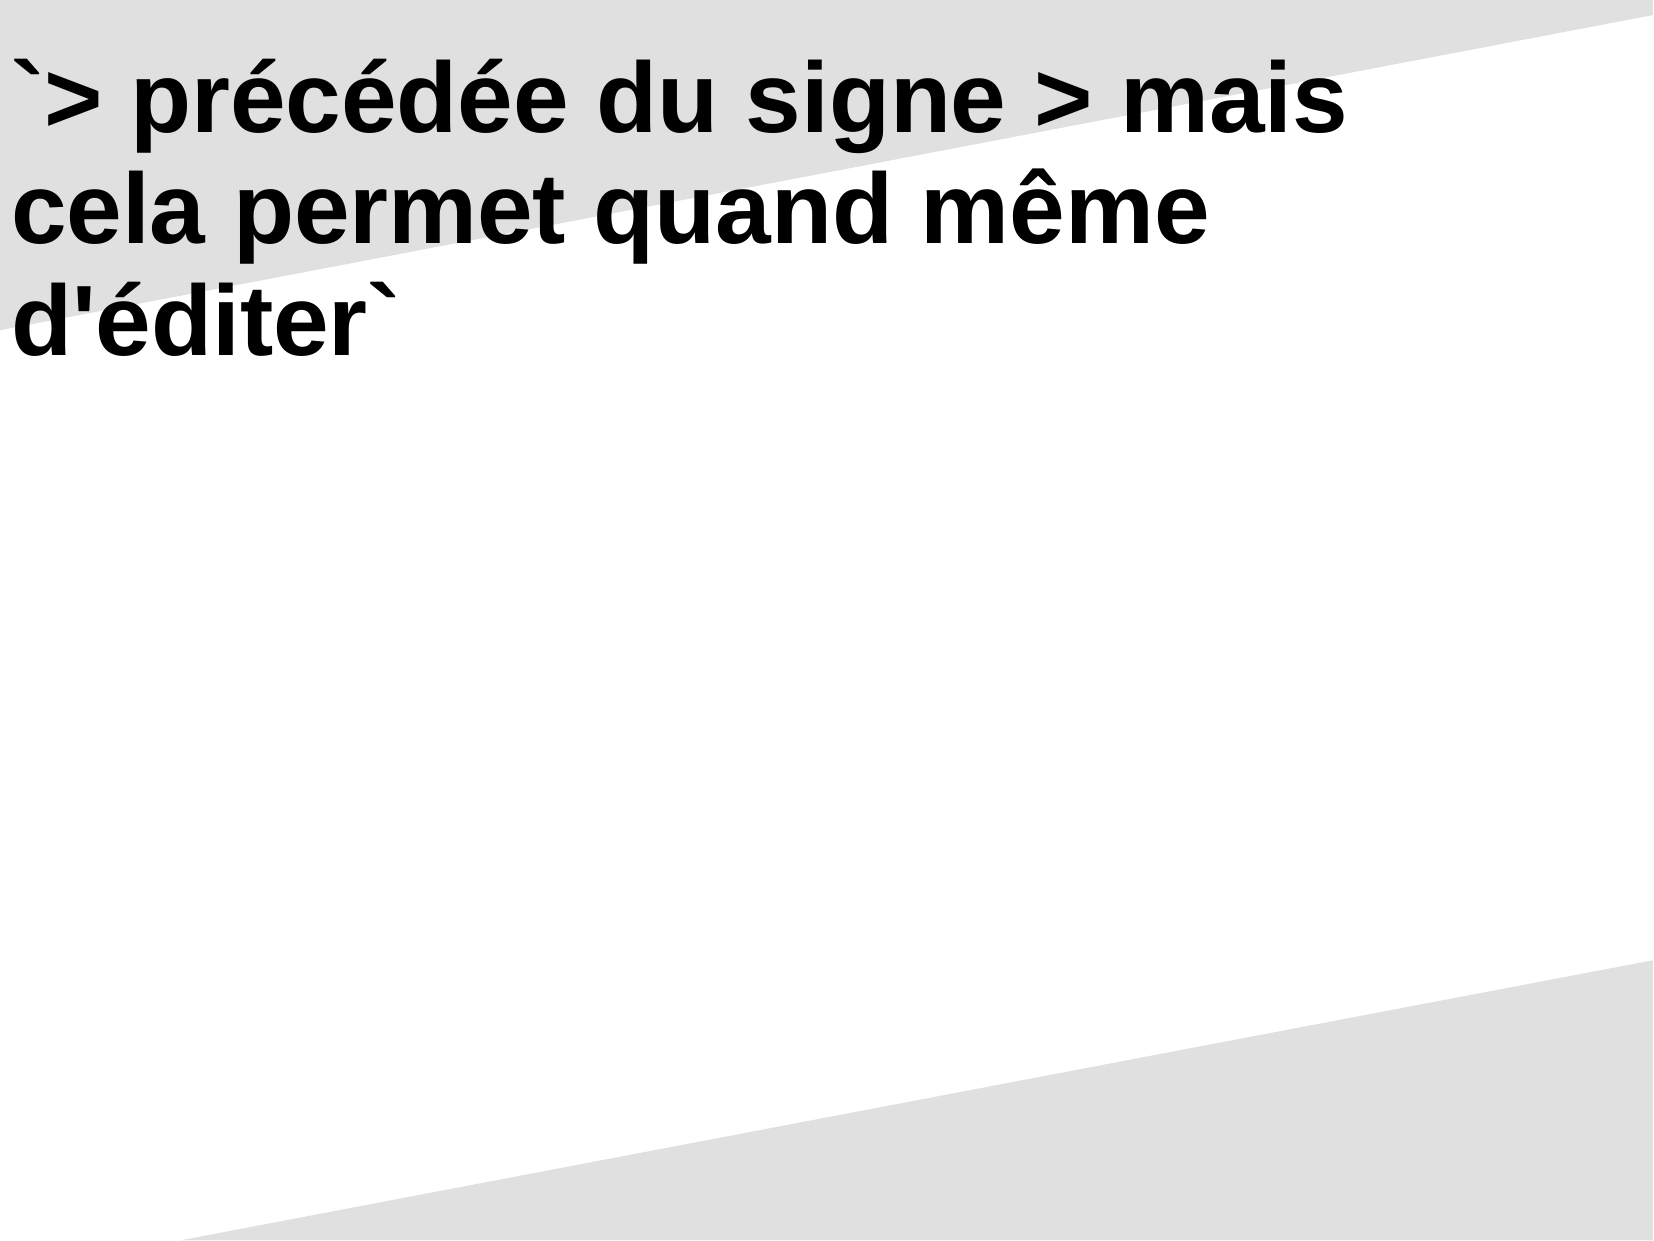

# `> précédée du signe > mais cela permet quand même d'éditer`